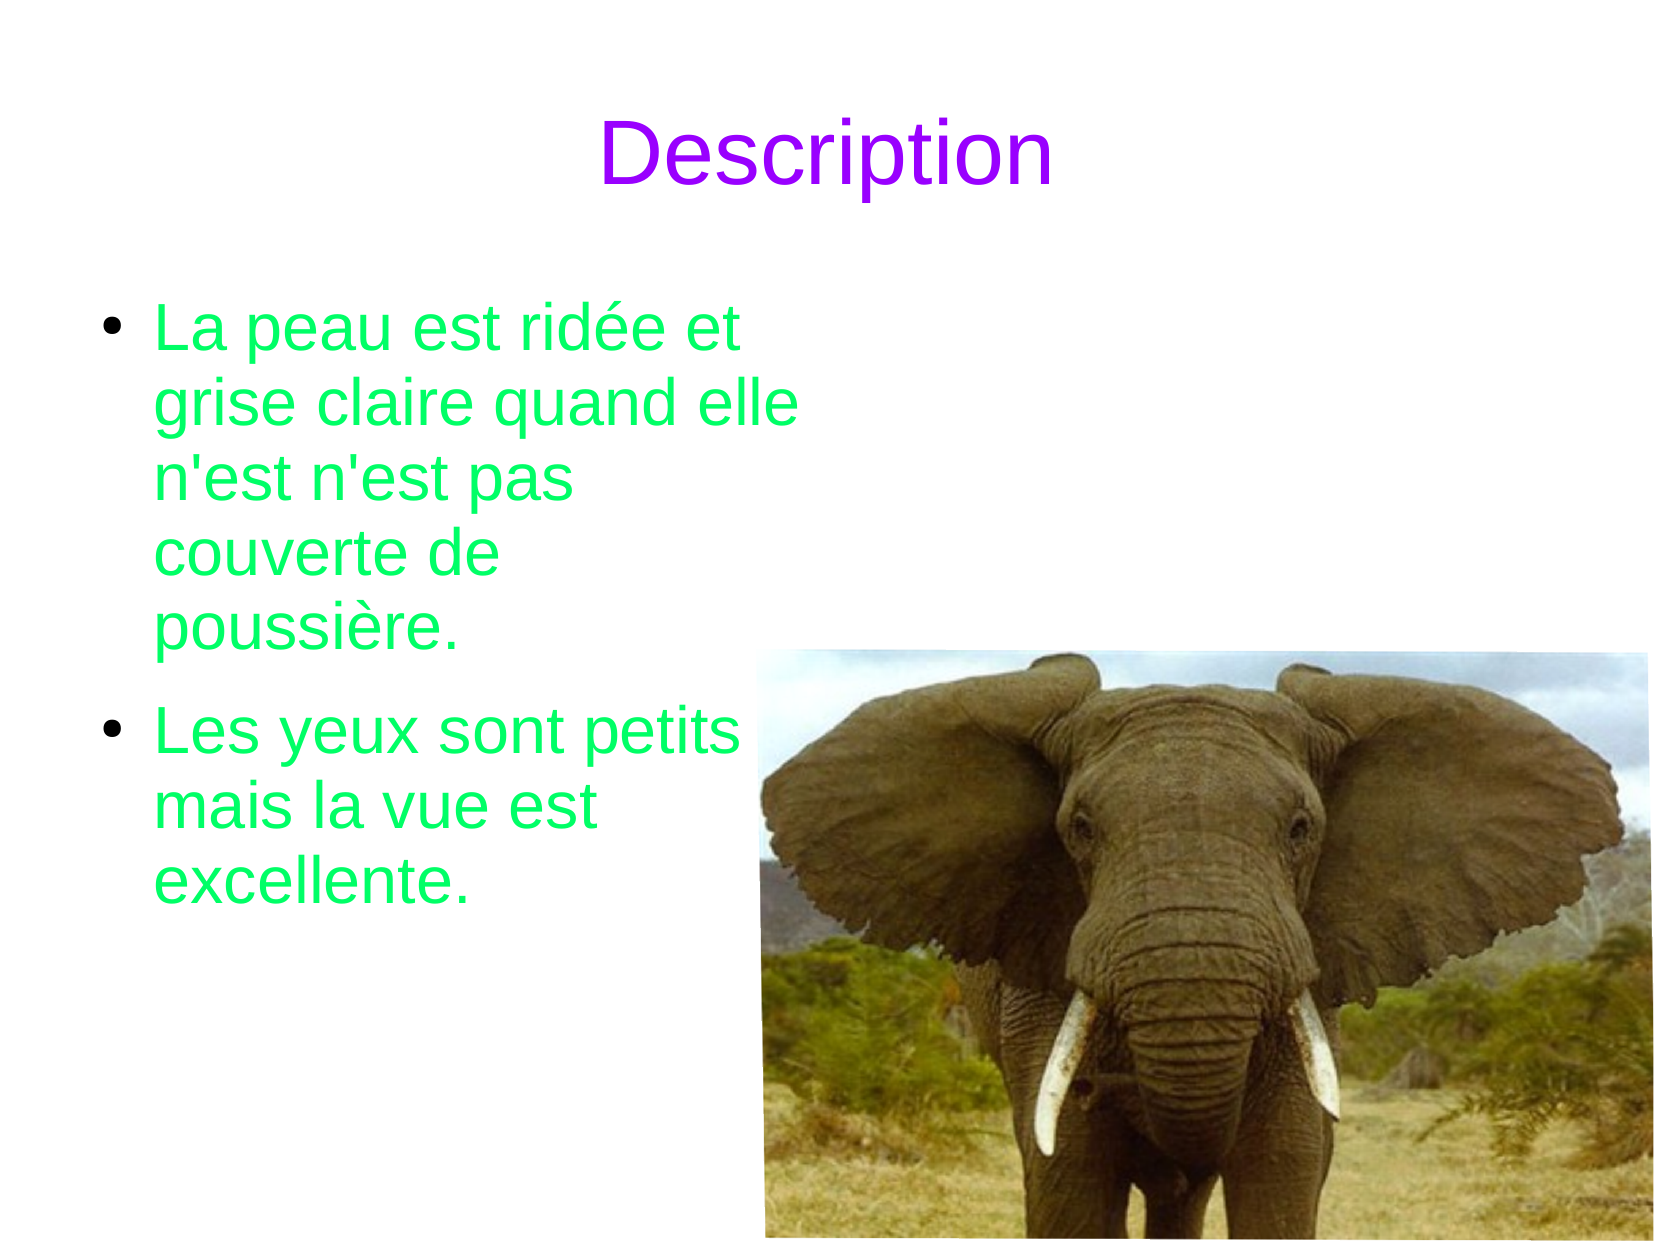

Description
# La peau est ridée et grise claire quand elle n'est n'est pas couverte de poussière.
Les yeux sont petits mais la vue est excellente.